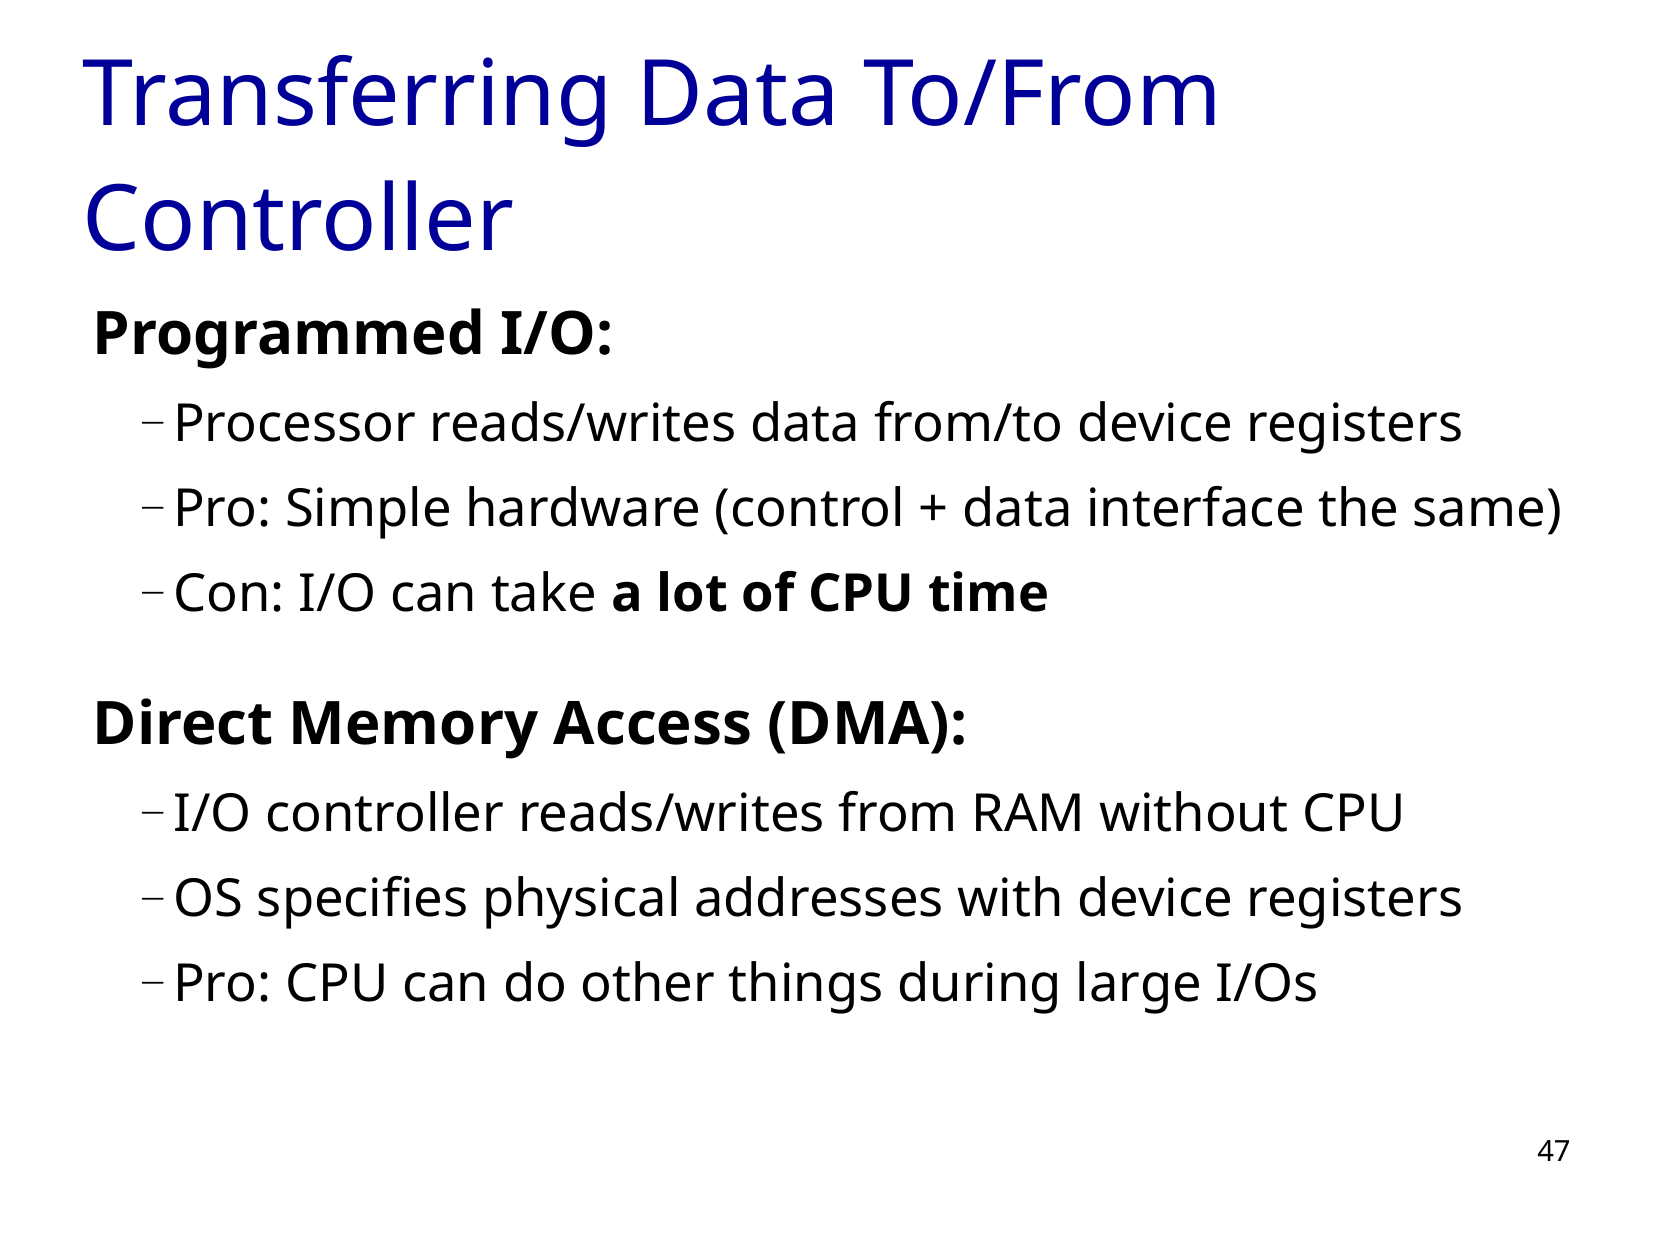

# Transferring Data To/From Controller
Programmed I/O:
Processor reads/writes data from/to device registers
Pro: Simple hardware (control + data interface the same)
Con: I/O can take a lot of CPU time
Direct Memory Access (DMA):
I/O controller reads/writes from RAM without CPU
OS specifies physical addresses with device registers
Pro: CPU can do other things during large I/Os
47